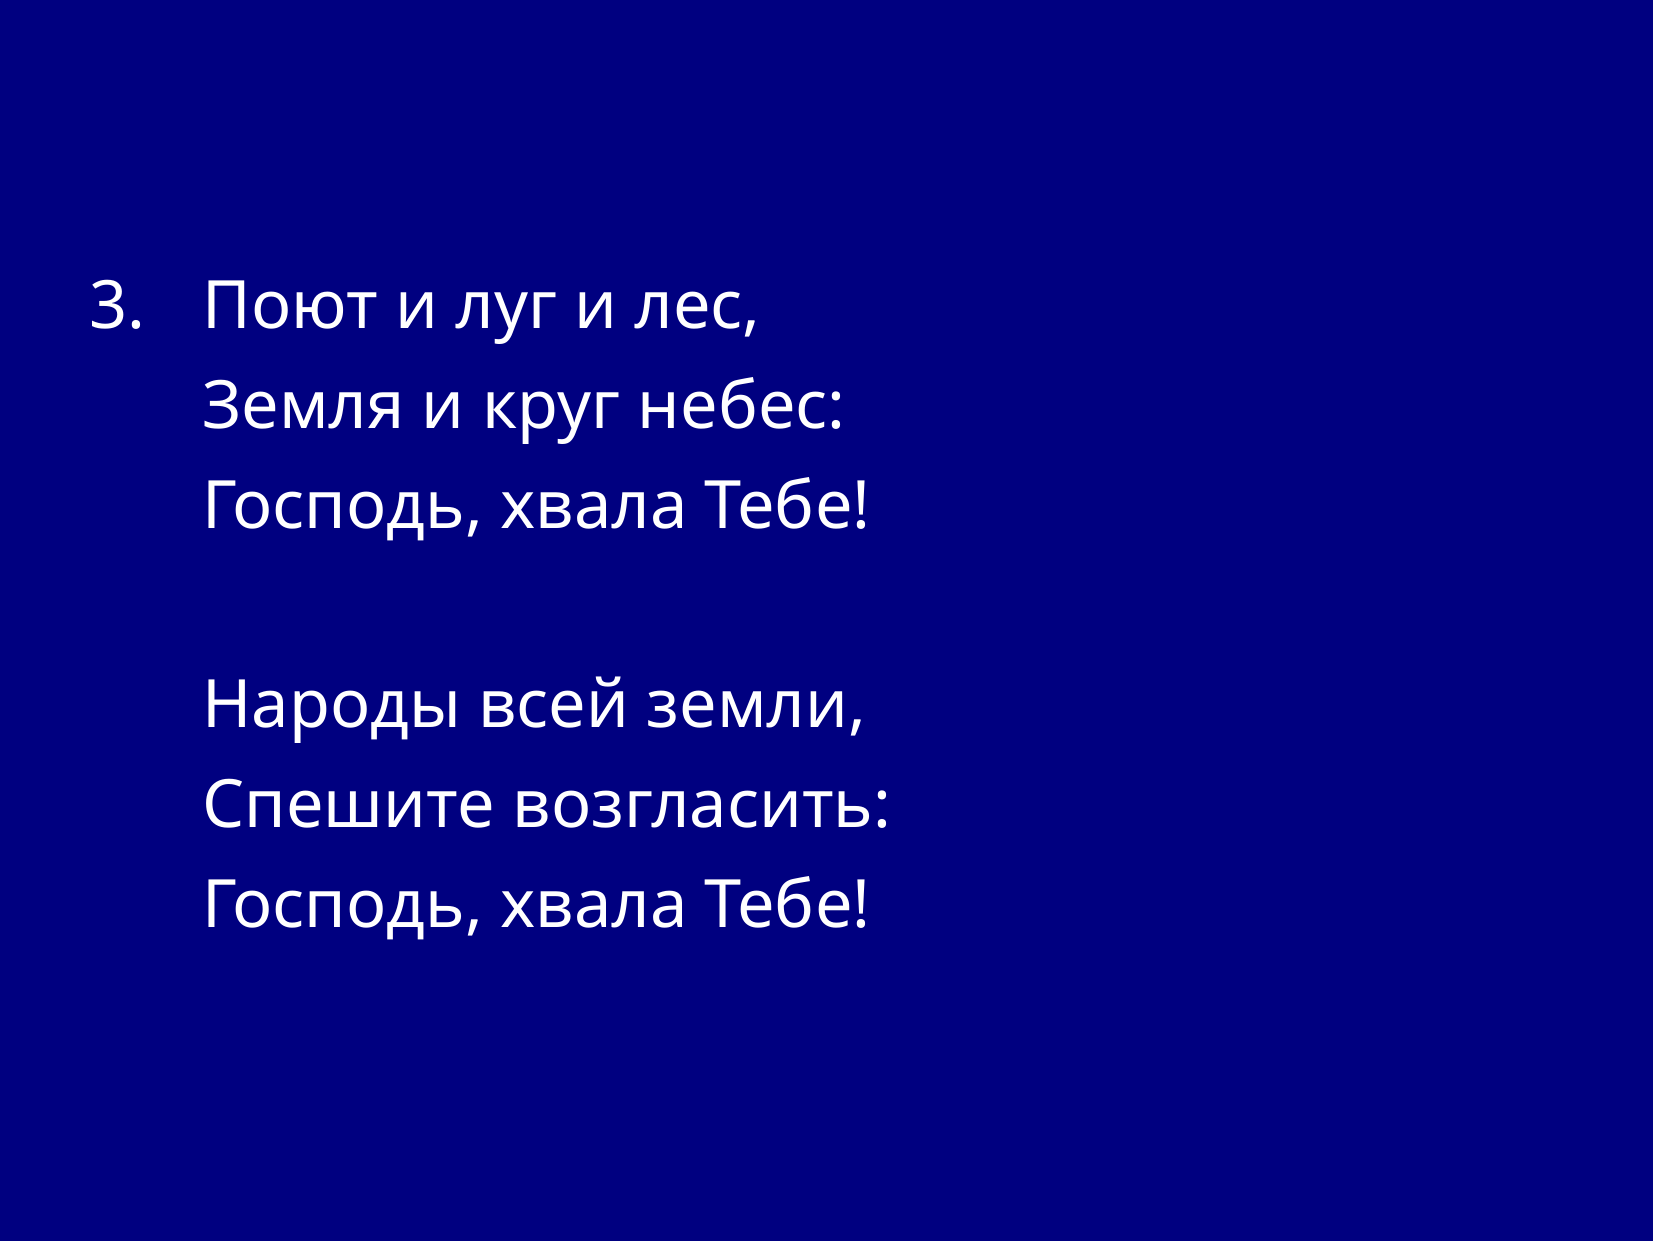

3.	Поют и луг и лес,
	Земля и круг небес:
	Господь, хвала Тебе!
	Народы всей земли,
	Спешите возгласить:
	Господь, хвала Тебе!